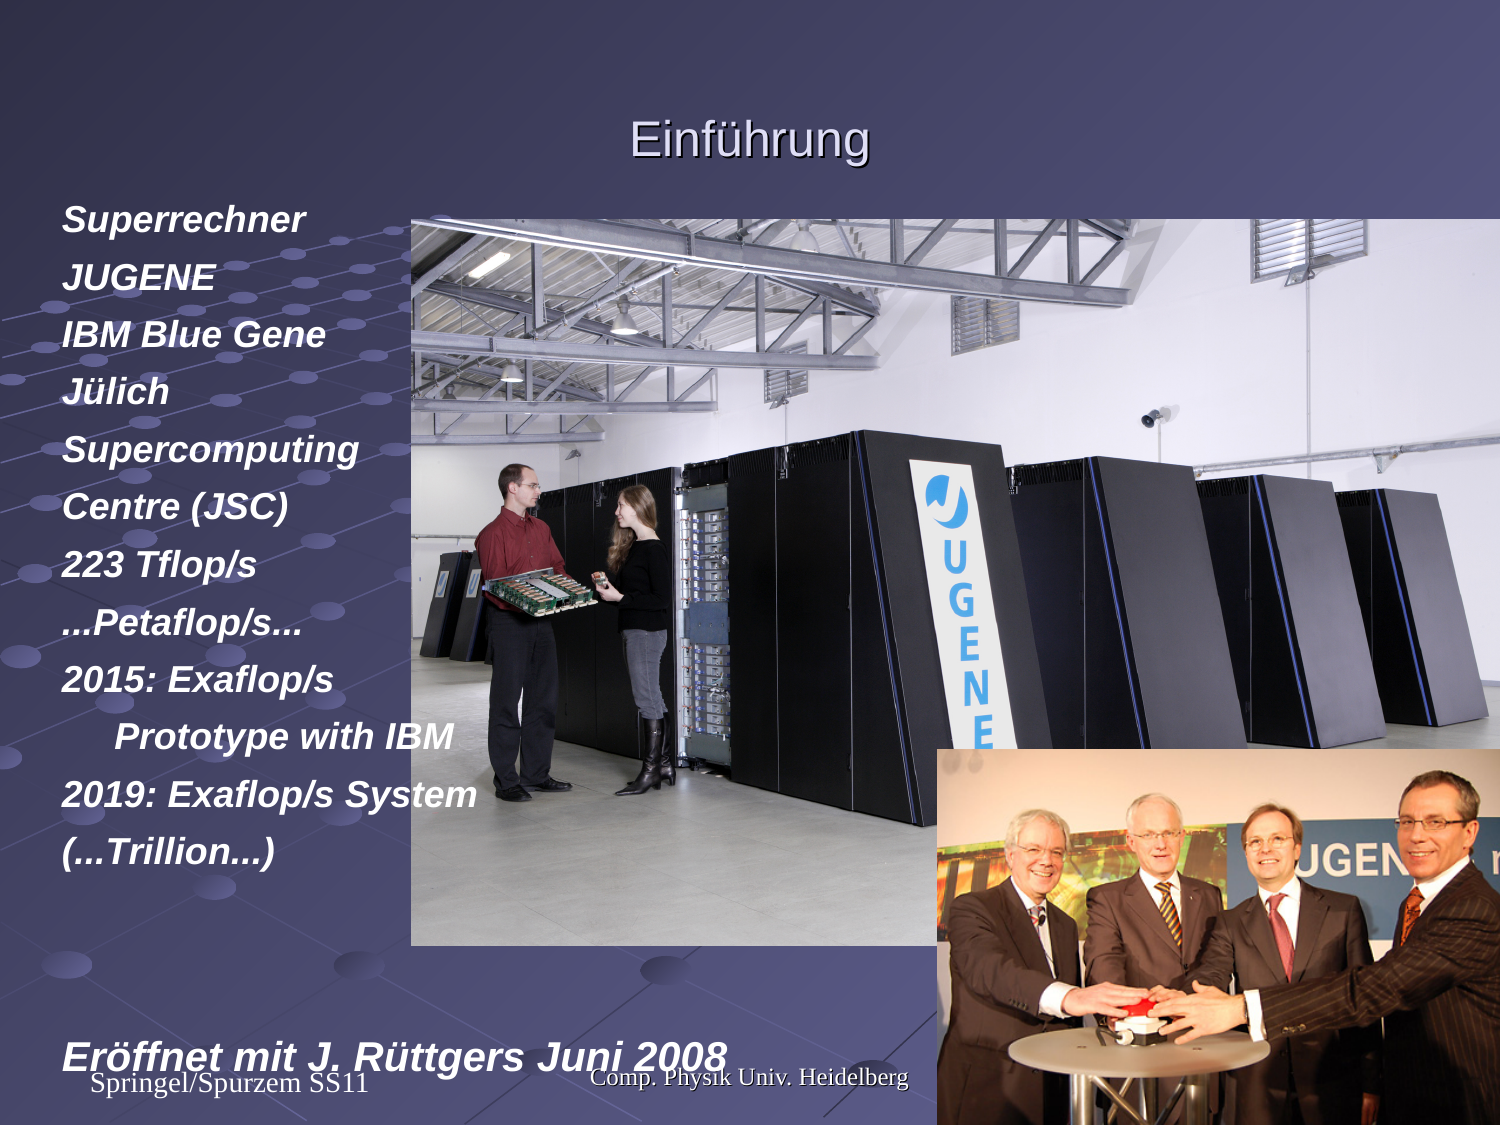

# Einführung
Superrechner
JUGENE
IBM Blue Gene
Jülich
Supercomputing
Centre (JSC)‏
223 Tflop/s
...Petaflop/s...
2015: Exaflop/s
 Prototype with IBM
2019: Exaflop/s System
(...Trillion...)
Eröffnet mit J. Rüttgers Juni 2008